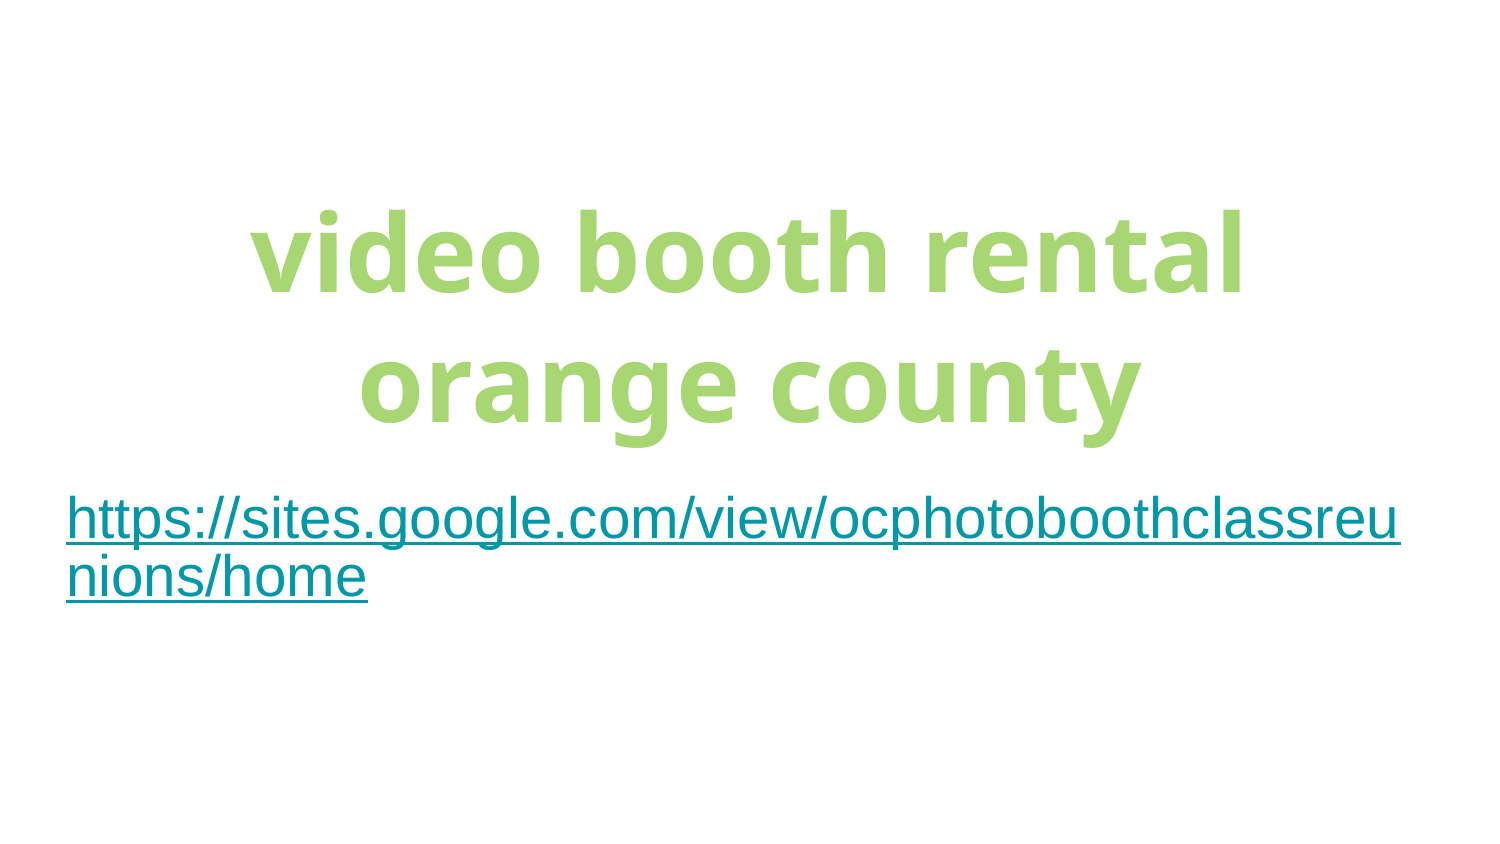

# video booth rental orange county
https://sites.google.com/view/ocphotoboothclassreunions/home